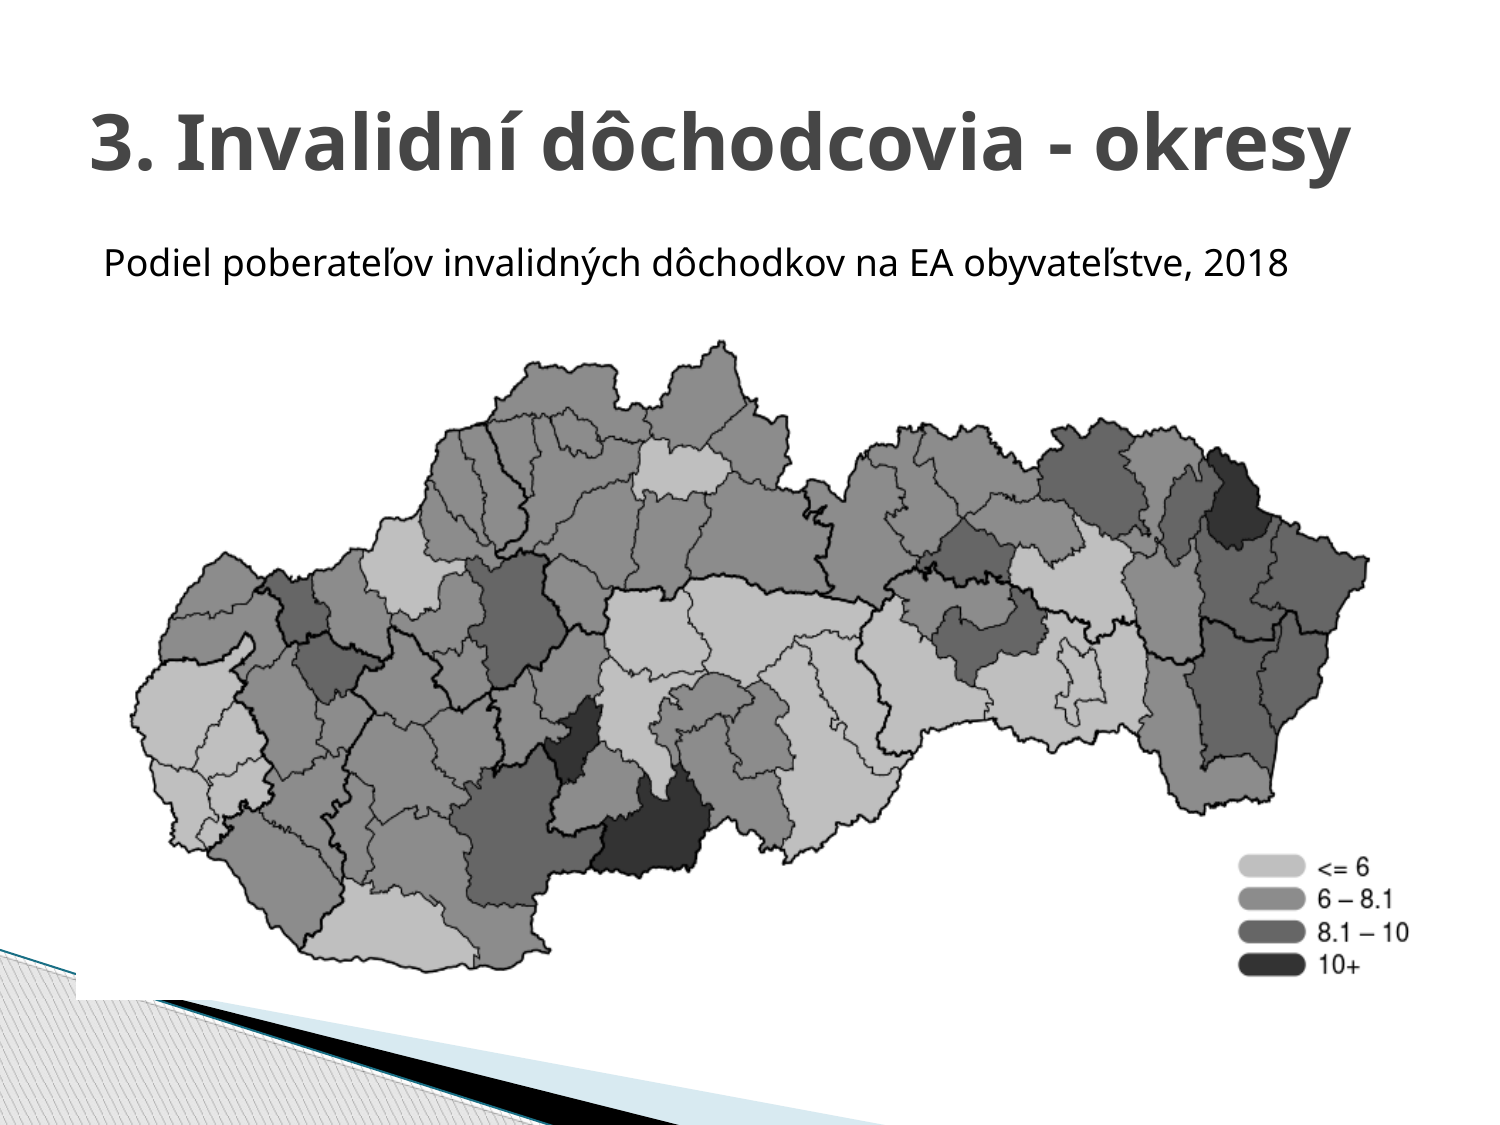

# 3. Invalidní dôchodcovia - okresy
Podiel poberateľov invalidných dôchodkov na EA obyvateľstve, 2018